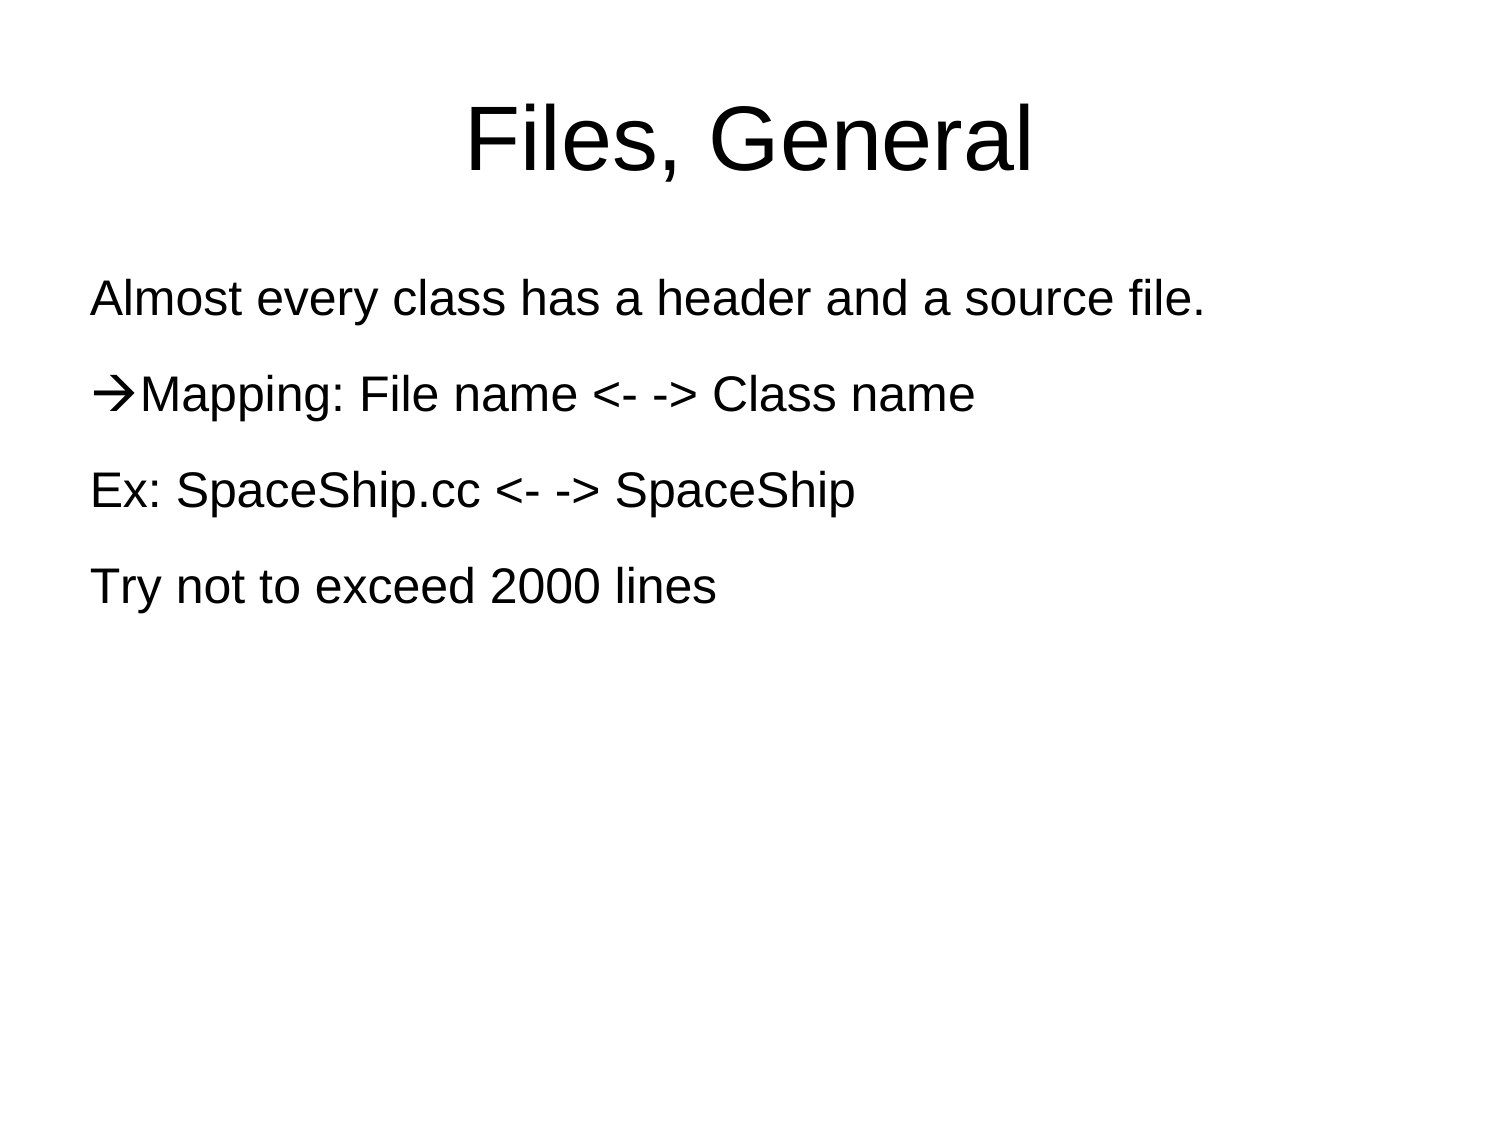

# Files, General
Almost every class has a header and a source file.
Mapping: File name <- -> Class name
Ex: SpaceShip.cc <- -> SpaceShip
Try not to exceed 2000 lines